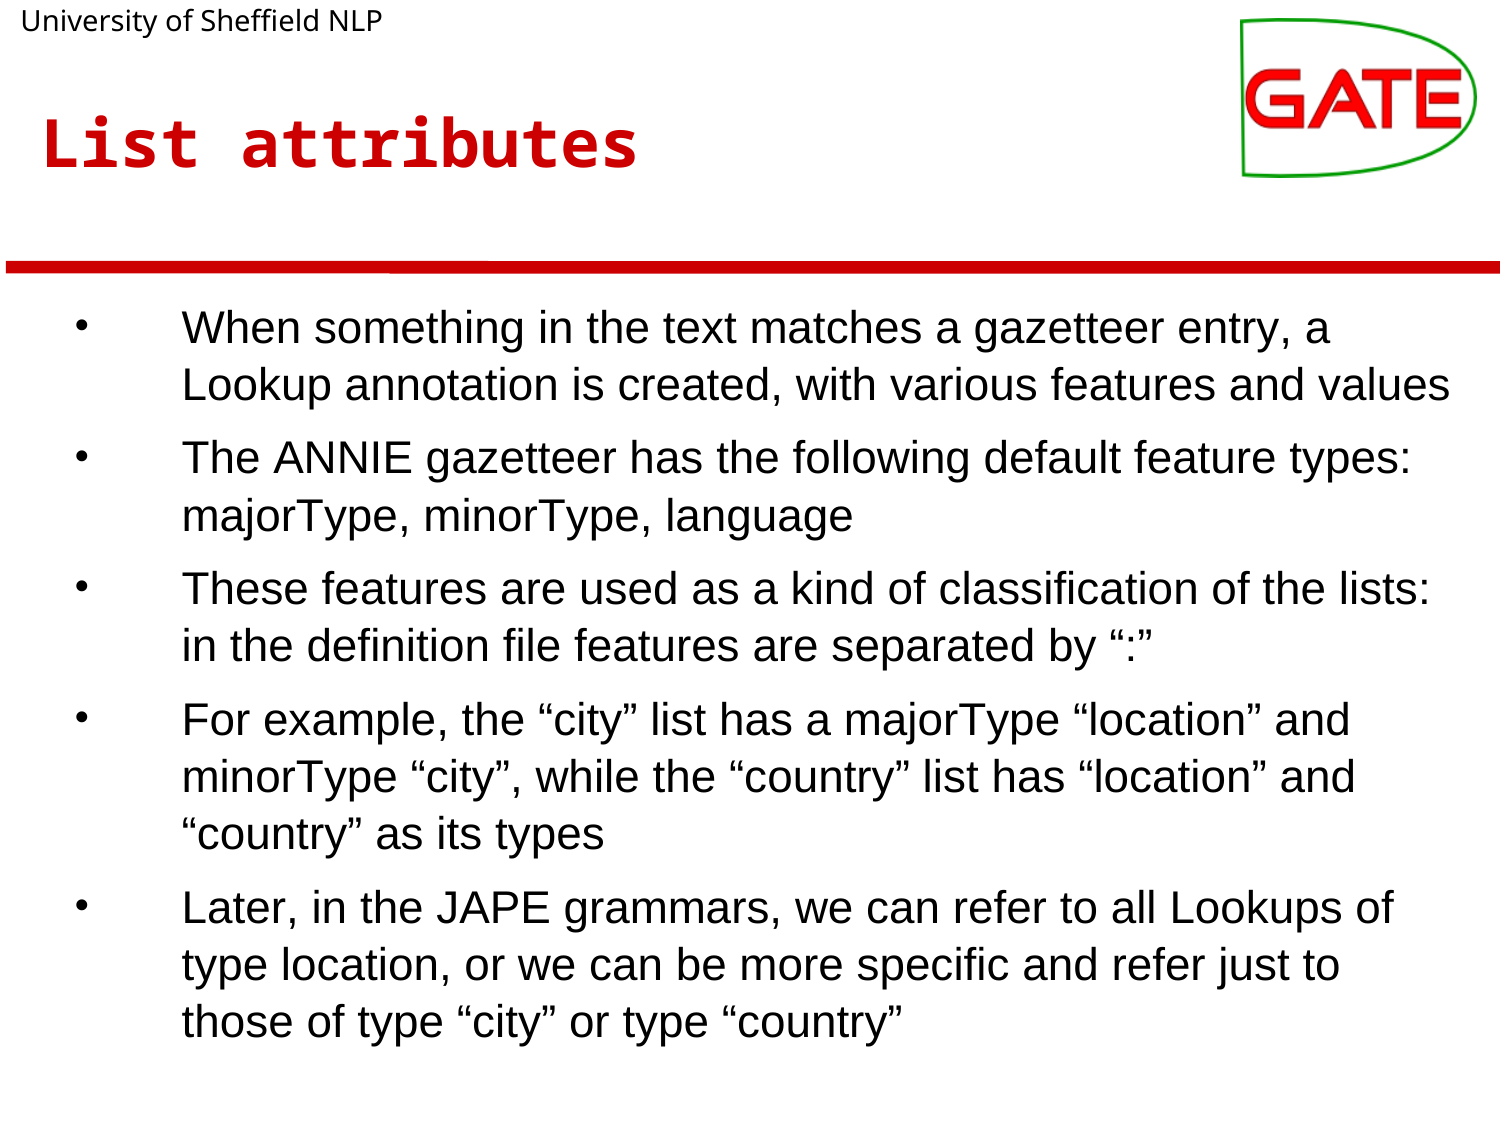

# List attributes
When something in the text matches a gazetteer entry, a Lookup annotation is created, with various features and values
The ANNIE gazetteer has the following default feature types: majorType, minorType, language
These features are used as a kind of classification of the lists: in the definition file features are separated by “:”
For example, the “city” list has a majorType “location” and minorType “city”, while the “country” list has “location” and “country” as its types
Later, in the JAPE grammars, we can refer to all Lookups of type location, or we can be more specific and refer just to those of type “city” or type “country”